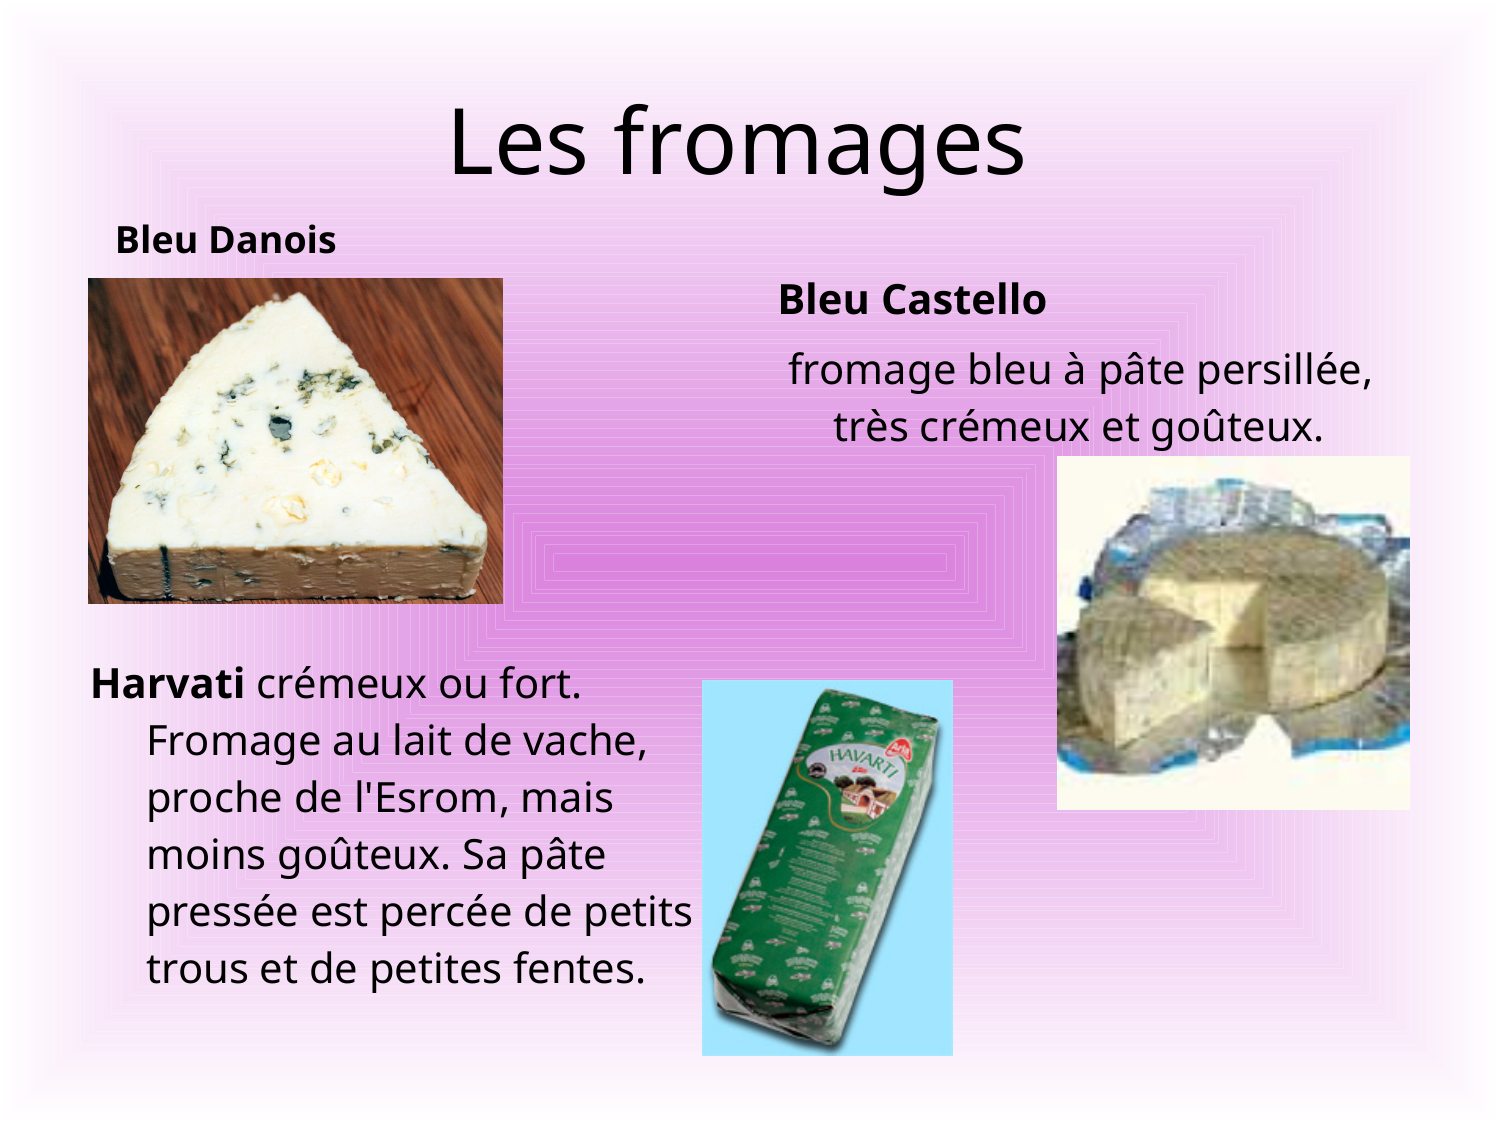

# Les fromages
Bleu Danois
Bleu Castello
 fromage bleu à pâte persillée, très crémeux et goûteux.
Harvati crémeux ou fort. Fromage au lait de vache, proche de l'Esrom, mais moins goûteux. Sa pâte pressée est percée de petits trous et de petites fentes.